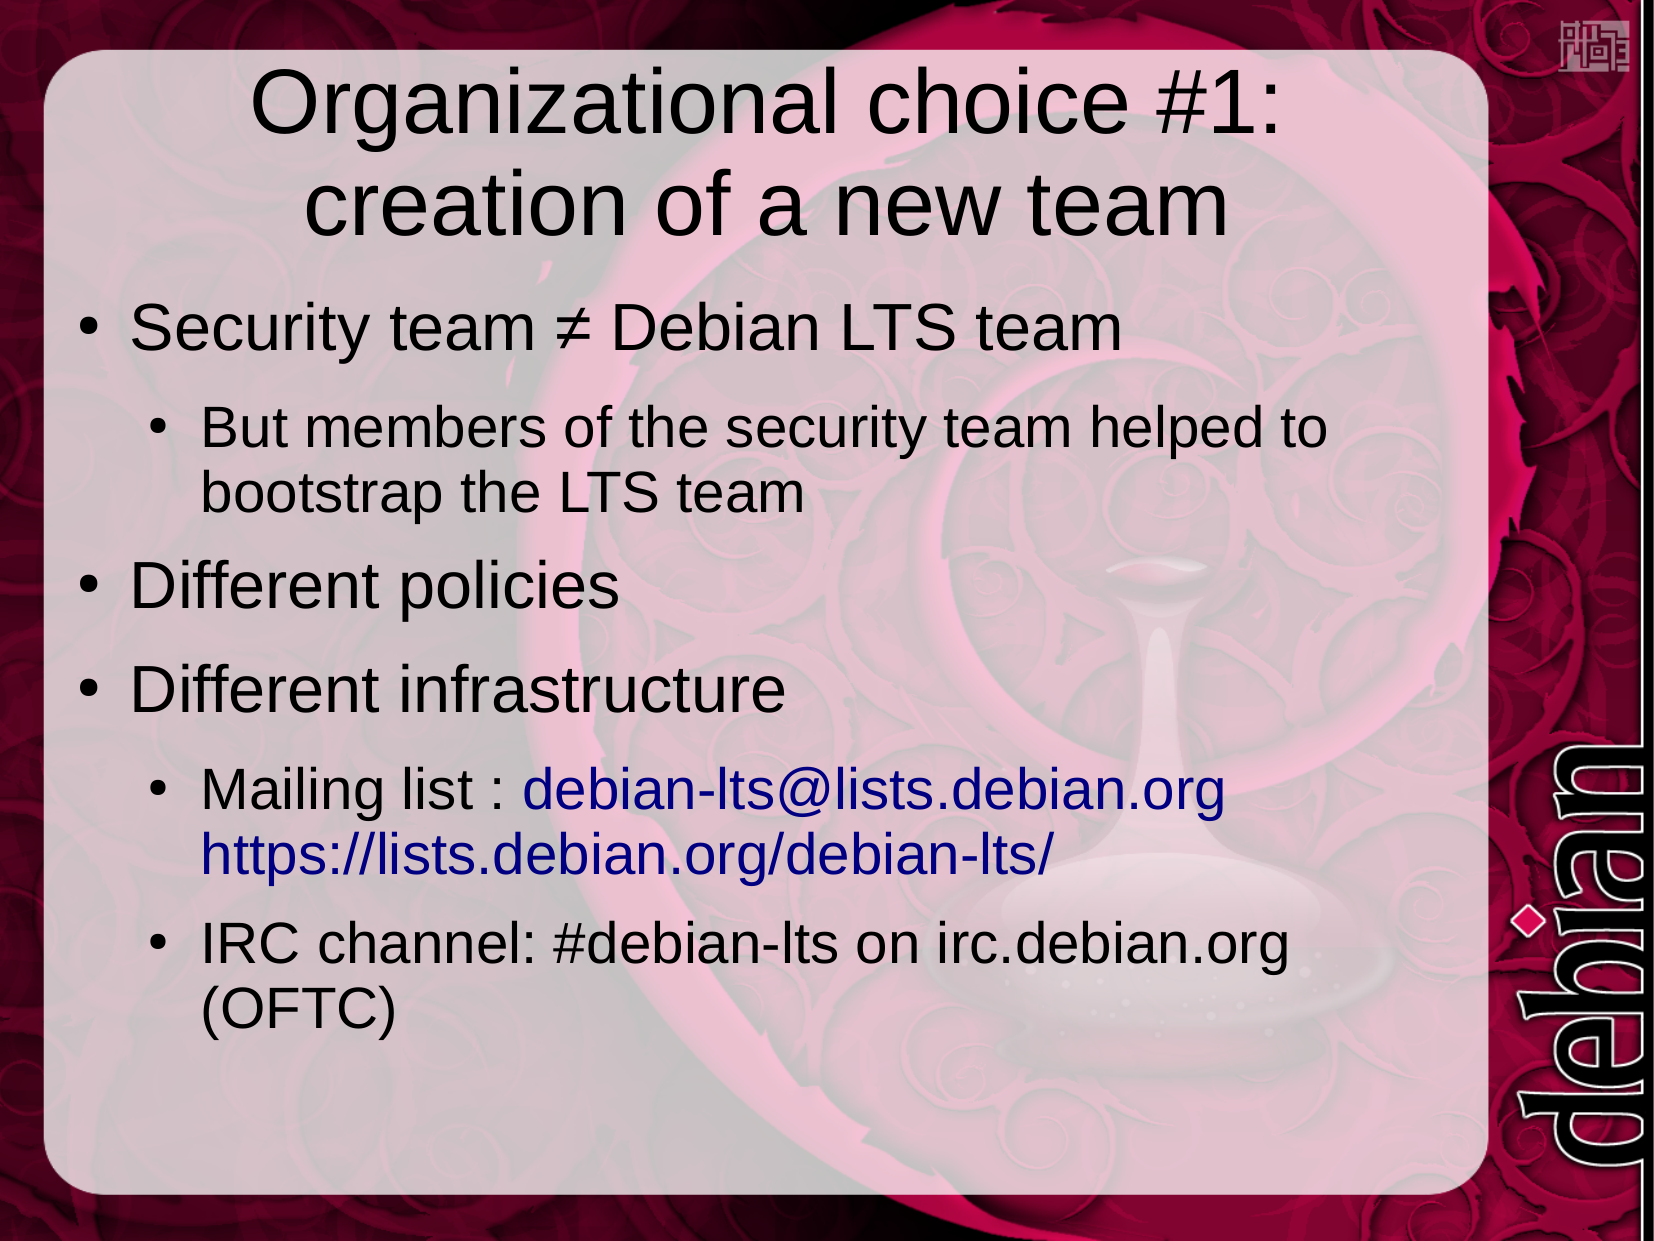

# Organizational choice #1: creation of a new team
Security team ≠ Debian LTS team
But members of the security team helped to bootstrap the LTS team
Different policies
Different infrastructure
Mailing list : debian-lts@lists.debian.org
https://lists.debian.org/debian-lts/
IRC channel: #debian-lts on irc.debian.org (OFTC)